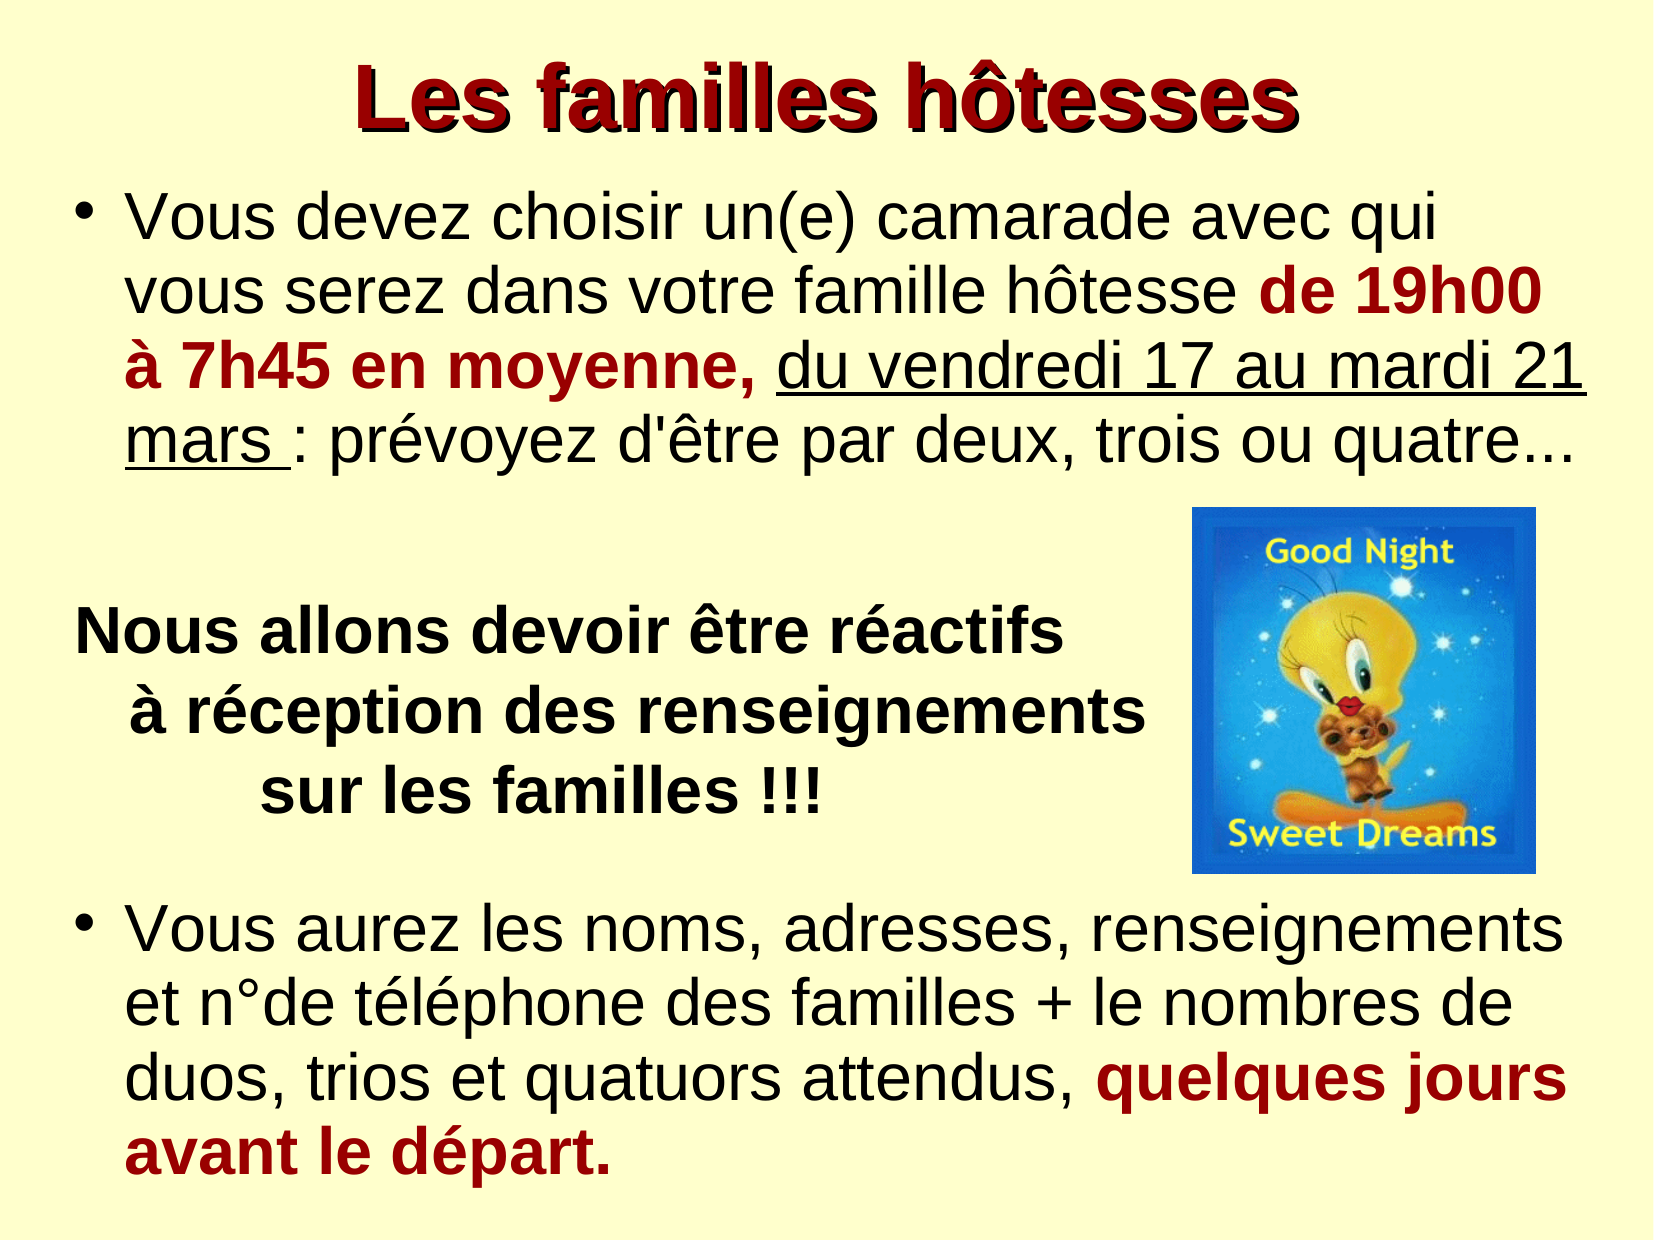

# Les familles hôtesses
Vous devez choisir un(e) camarade avec qui vous serez dans votre famille hôtesse de 19h00 à 7h45 en moyenne, du vendredi 17 au mardi 21 mars : prévoyez d'être par deux, trois ou quatre...
 Nous allons devoir être réactifs
 à réception des renseignements
 sur les familles !!!
Vous aurez les noms, adresses, renseignements et n°de téléphone des familles + le nombres de duos, trios et quatuors attendus, quelques jours avant le départ.